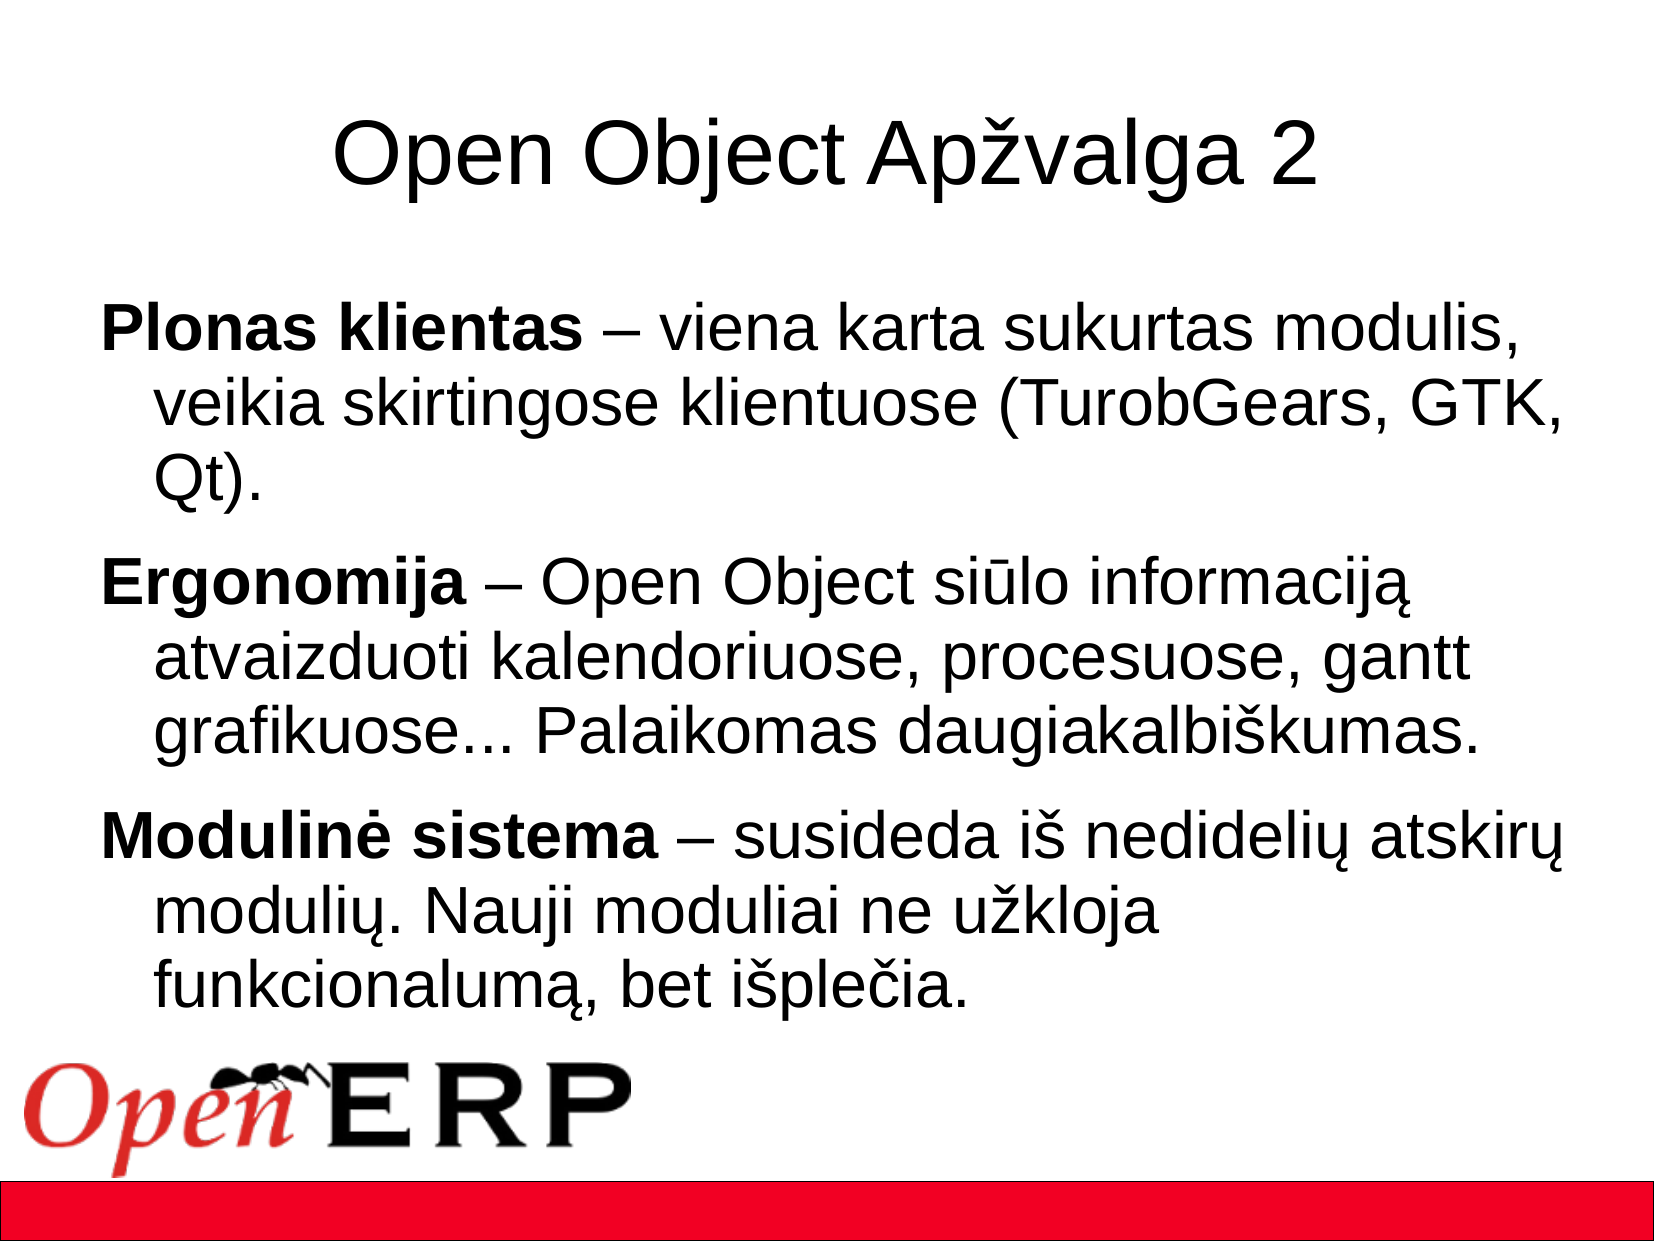

# Open Object Apžvalga 2
Plonas klientas – viena karta sukurtas modulis, veikia skirtingose klientuose (TurobGears, GTK, Qt).
Ergonomija – Open Object siūlo informaciją atvaizduoti kalendoriuose, procesuose, gantt grafikuose... Palaikomas daugiakalbiškumas.
Modulinė sistema – susideda iš nedidelių atskirų modulių. Nauji moduliai ne užkloja funkcionalumą, bet išplečia.